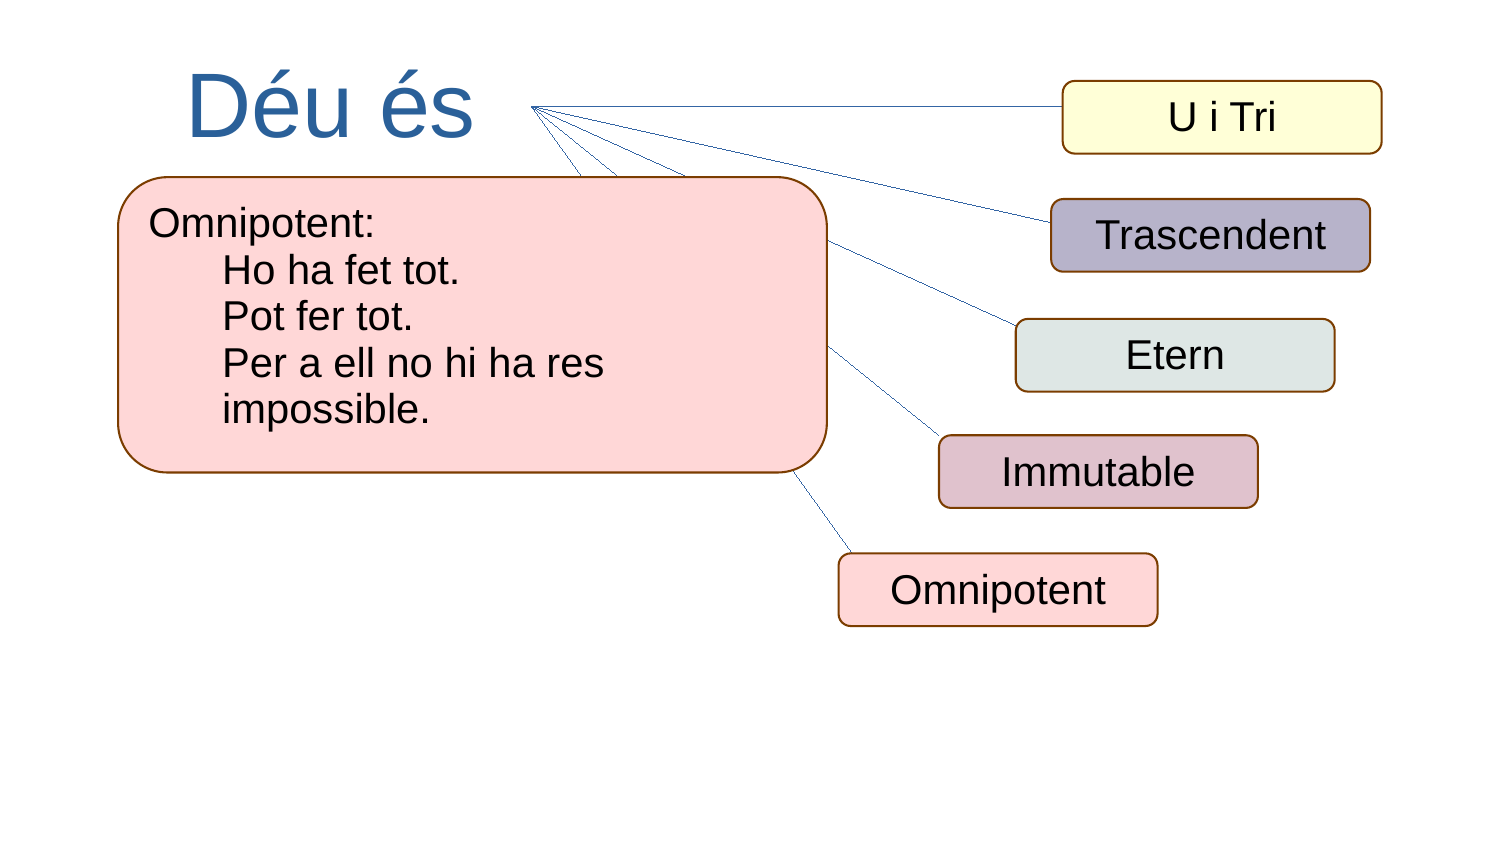

# Déu és
U i Tri
Omnipotent:
	Ho ha fet tot.
	Pot fer tot.
	Per a ell no hi ha res
	impossible.
Trascendent
Etern
Immutable
Omnipotent